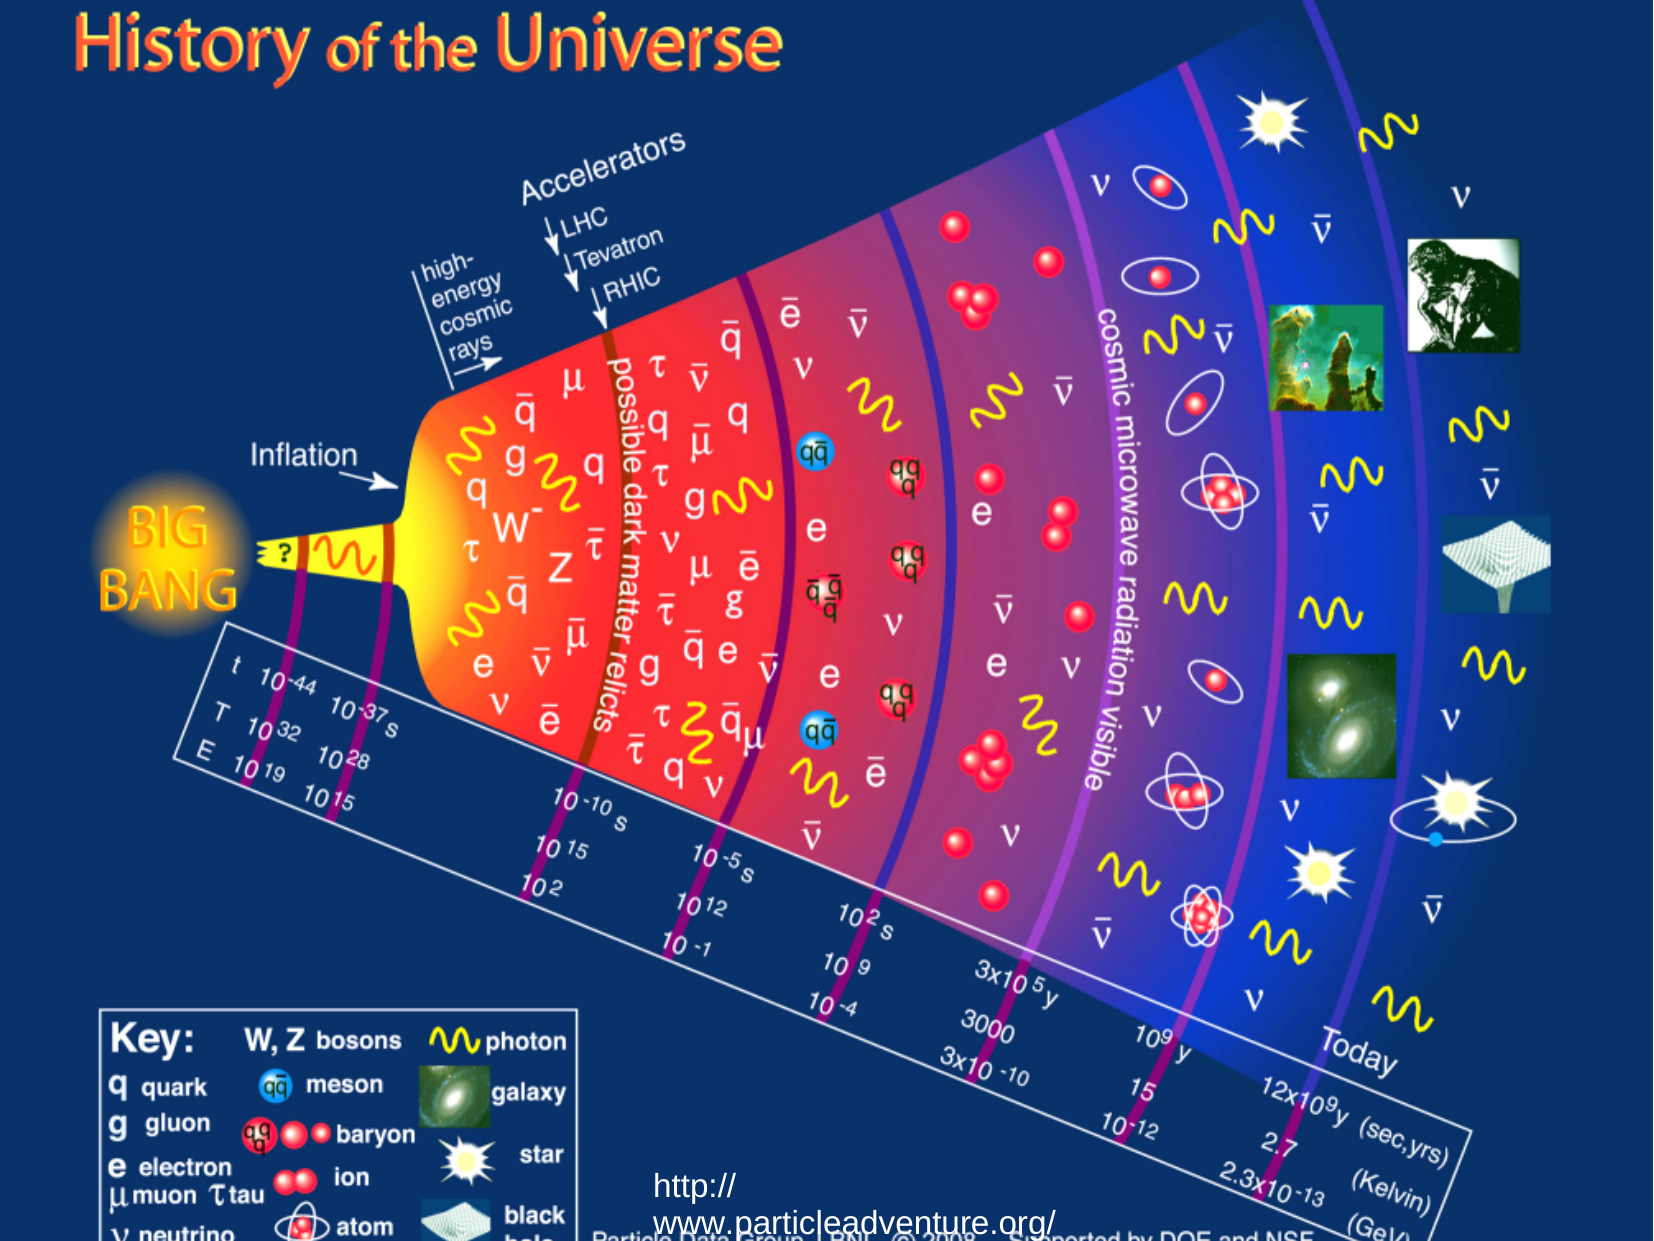

PHY 490 - Introduction to Cosmology - Fall 2010
5
http://www.particleadventure.org/